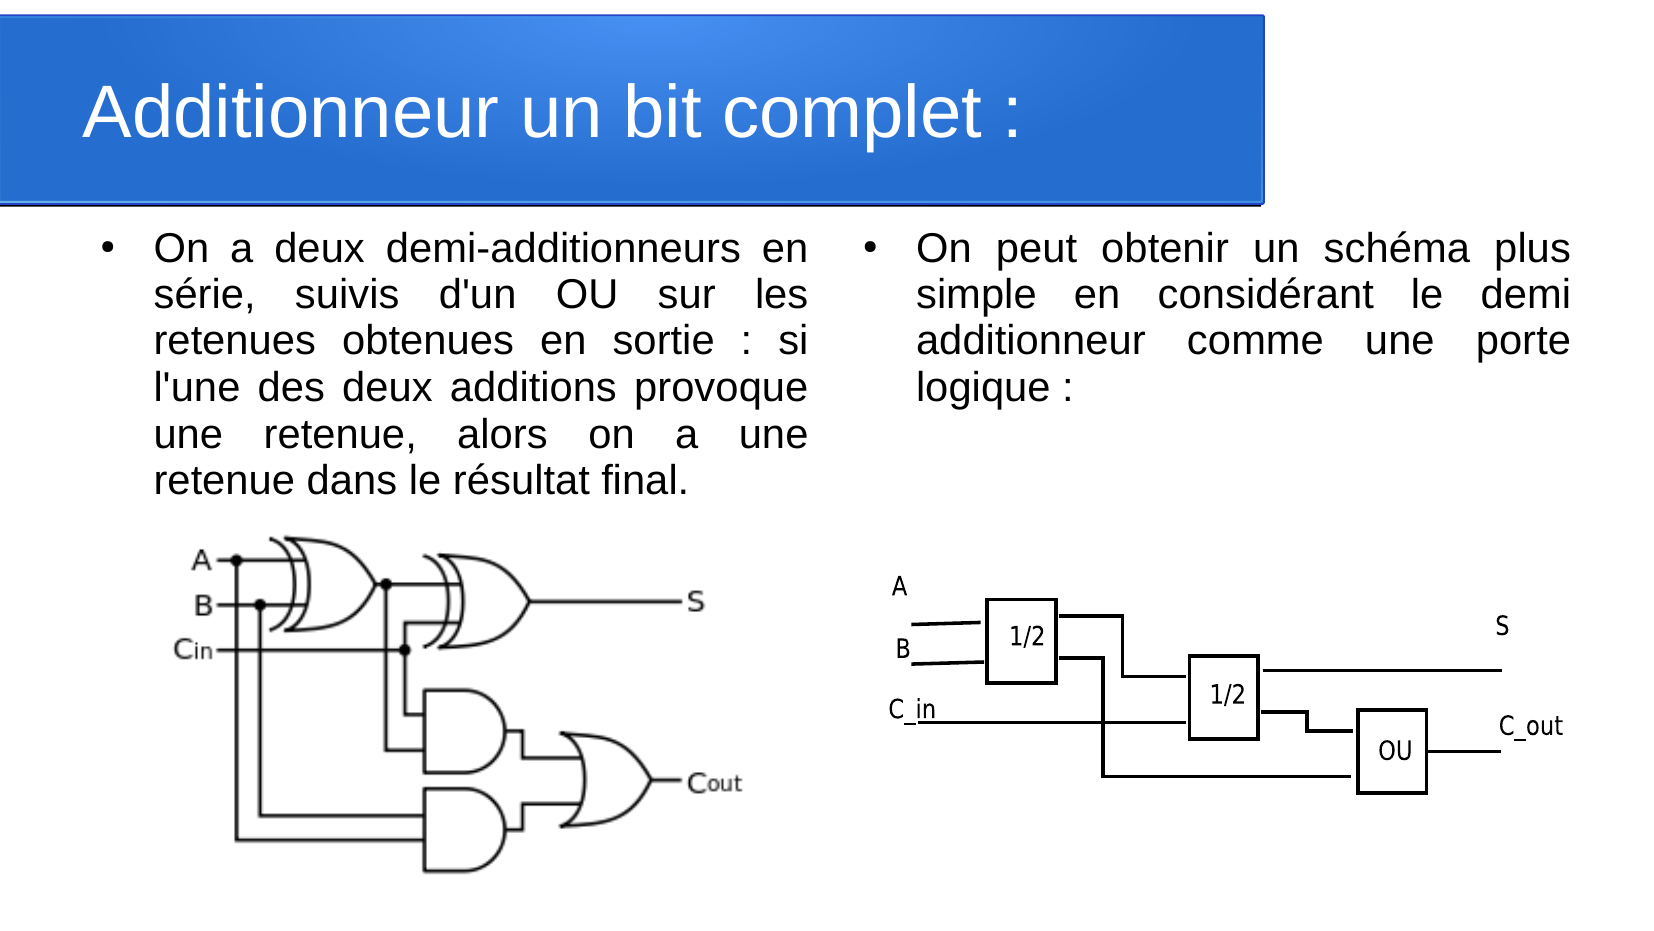

# Additionneur un bit complet :
On a deux demi-additionneurs en série, suivis d'un OU sur les retenues obtenues en sortie : si l'une des deux additions provoque une retenue, alors on a une retenue dans le résultat final.
On peut obtenir un schéma plus simple en considérant le demi additionneur comme une porte logique :